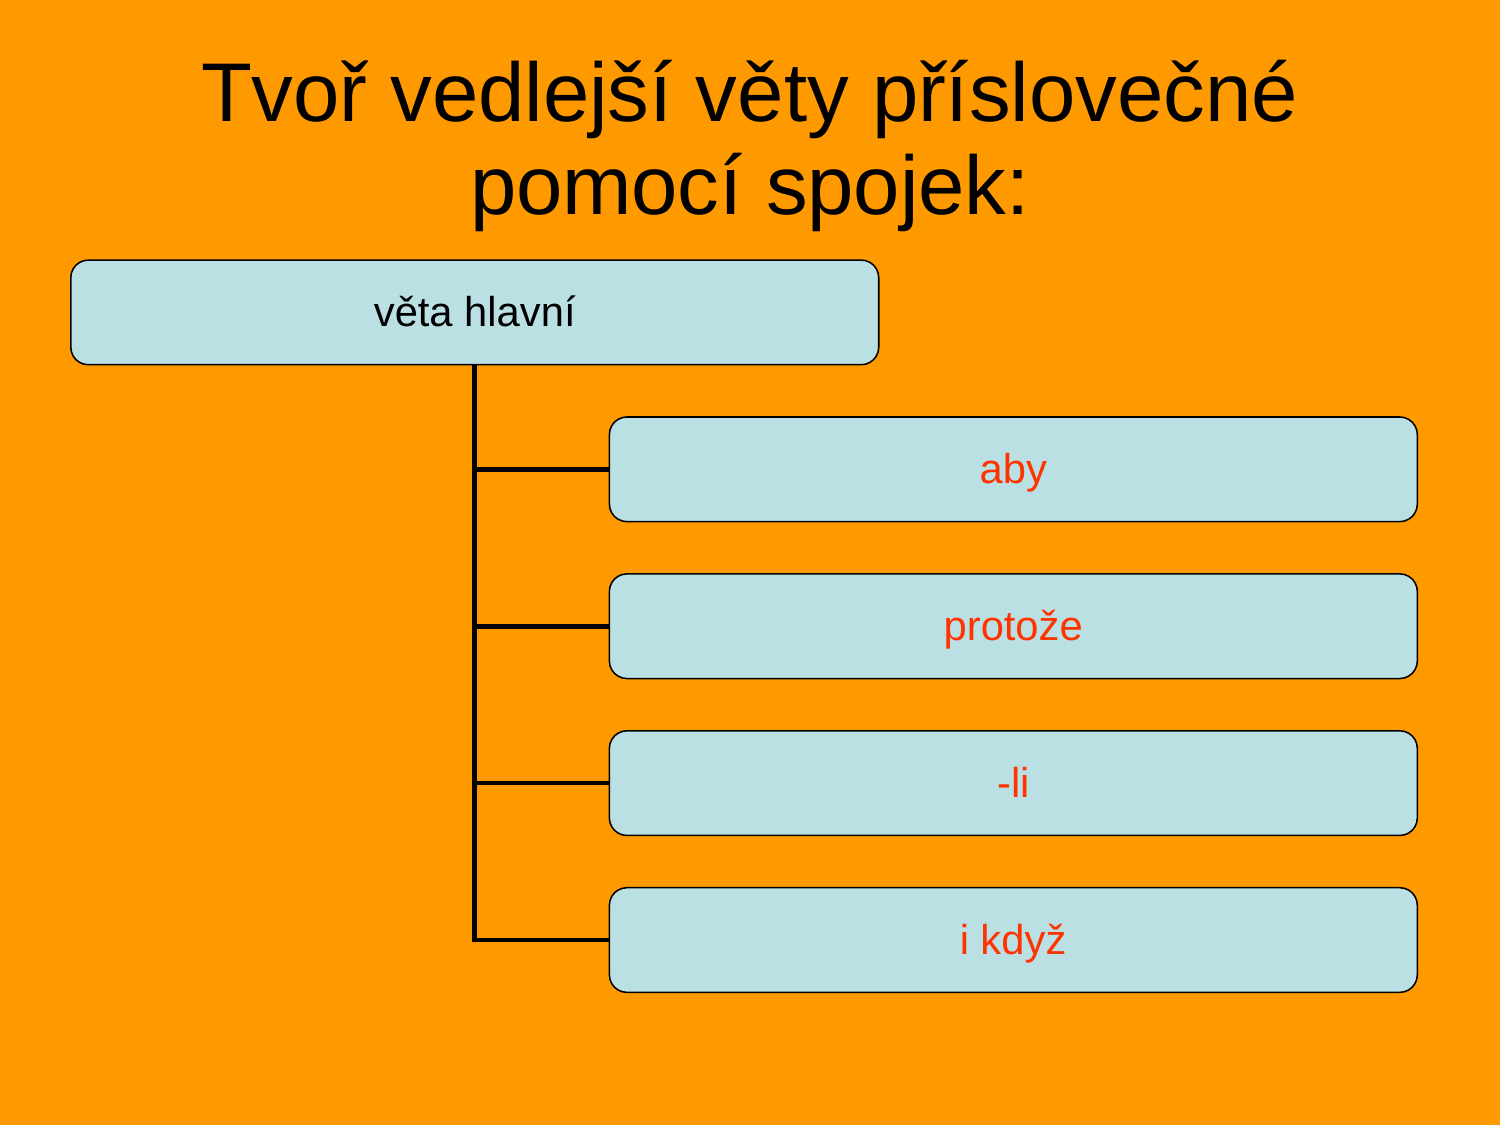

# Tvoř vedlejší věty příslovečné pomocí spojek:
věta hlavní
aby
protože
-li
i když